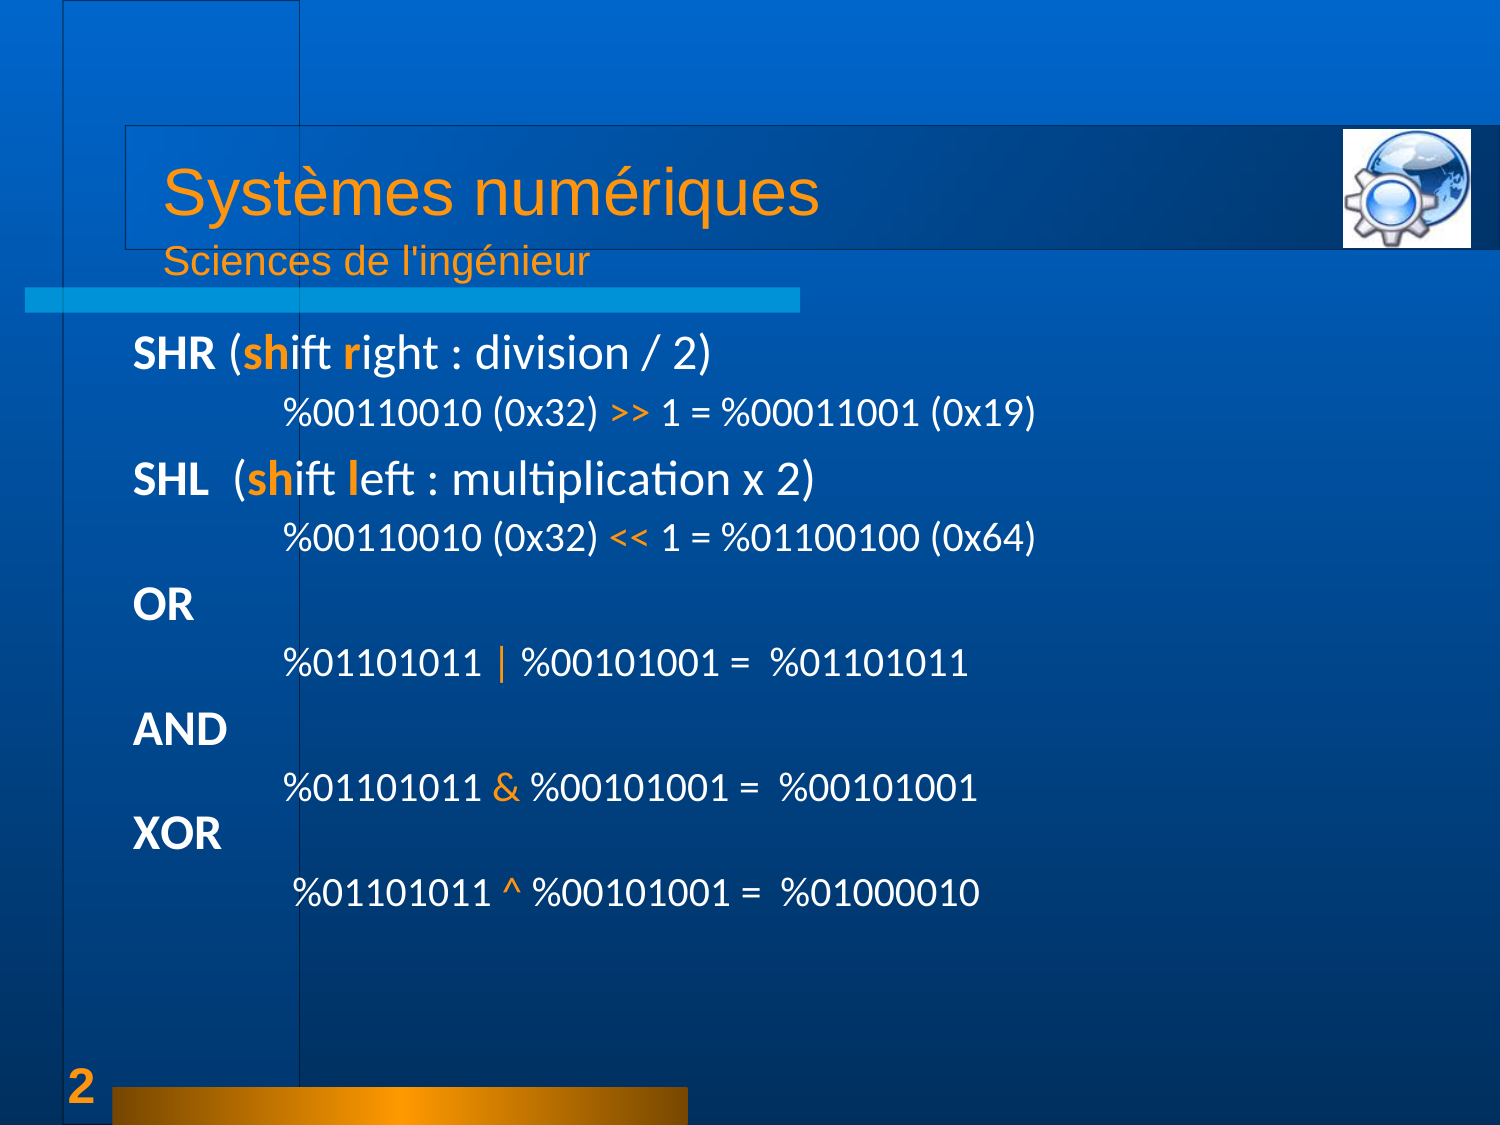

SHR (shift right : division / 2)
	%00110010 (0x32) >> 1 = %00011001 (0x19)
SHL (shift left : multiplication x 2)
	%00110010 (0x32) << 1 = %01100100 (0x64)
OR
	%01101011 | %00101001 = %01101011
AND
	%01101011 & %00101001 = %00101001
XOR
	 %01101011 ^ %00101001 = %01000010